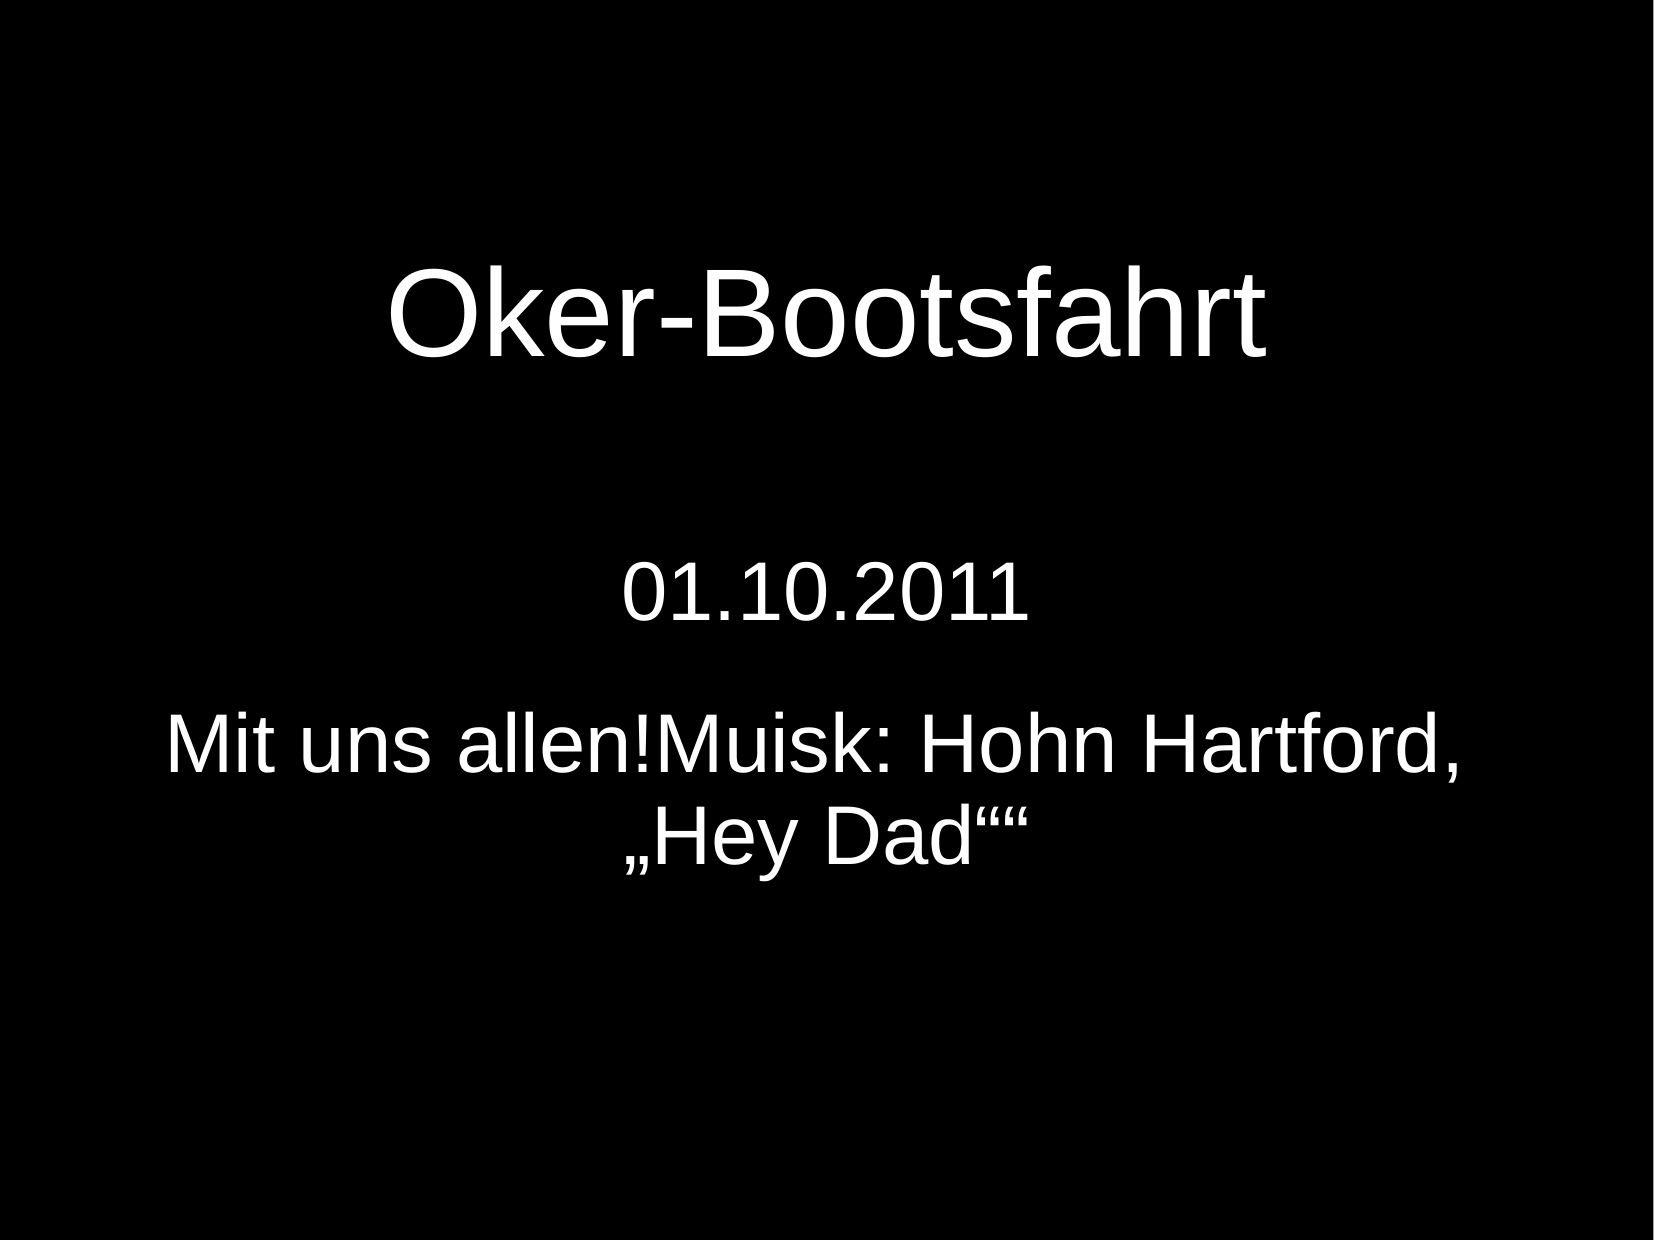

Oker-Bootsfahrt
01.10.2011
Mit uns allen!Muisk: Hohn Hartford,
„Hey Dad““